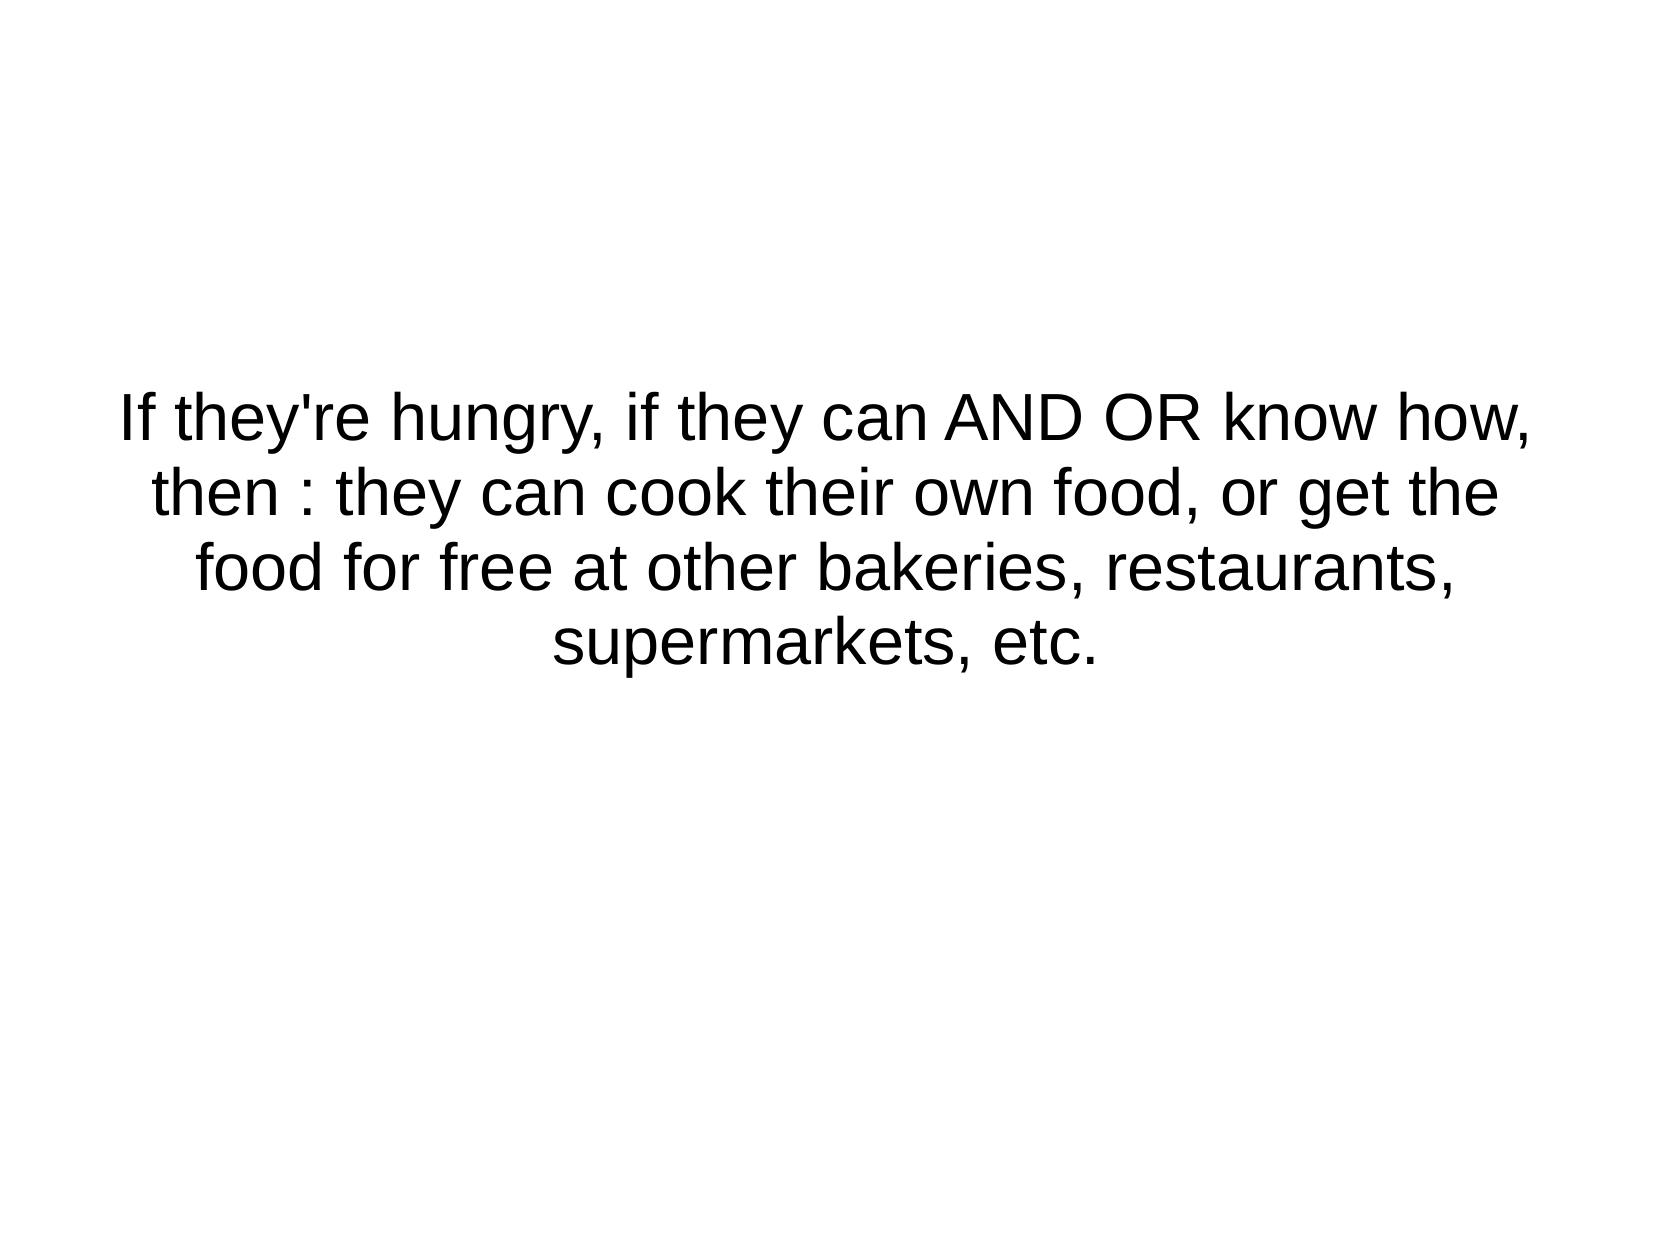

# If they're hungry, if they can AND OR know how,
then : they can cook their own food, or get the food for free at other bakeries, restaurants, supermarkets, etc.